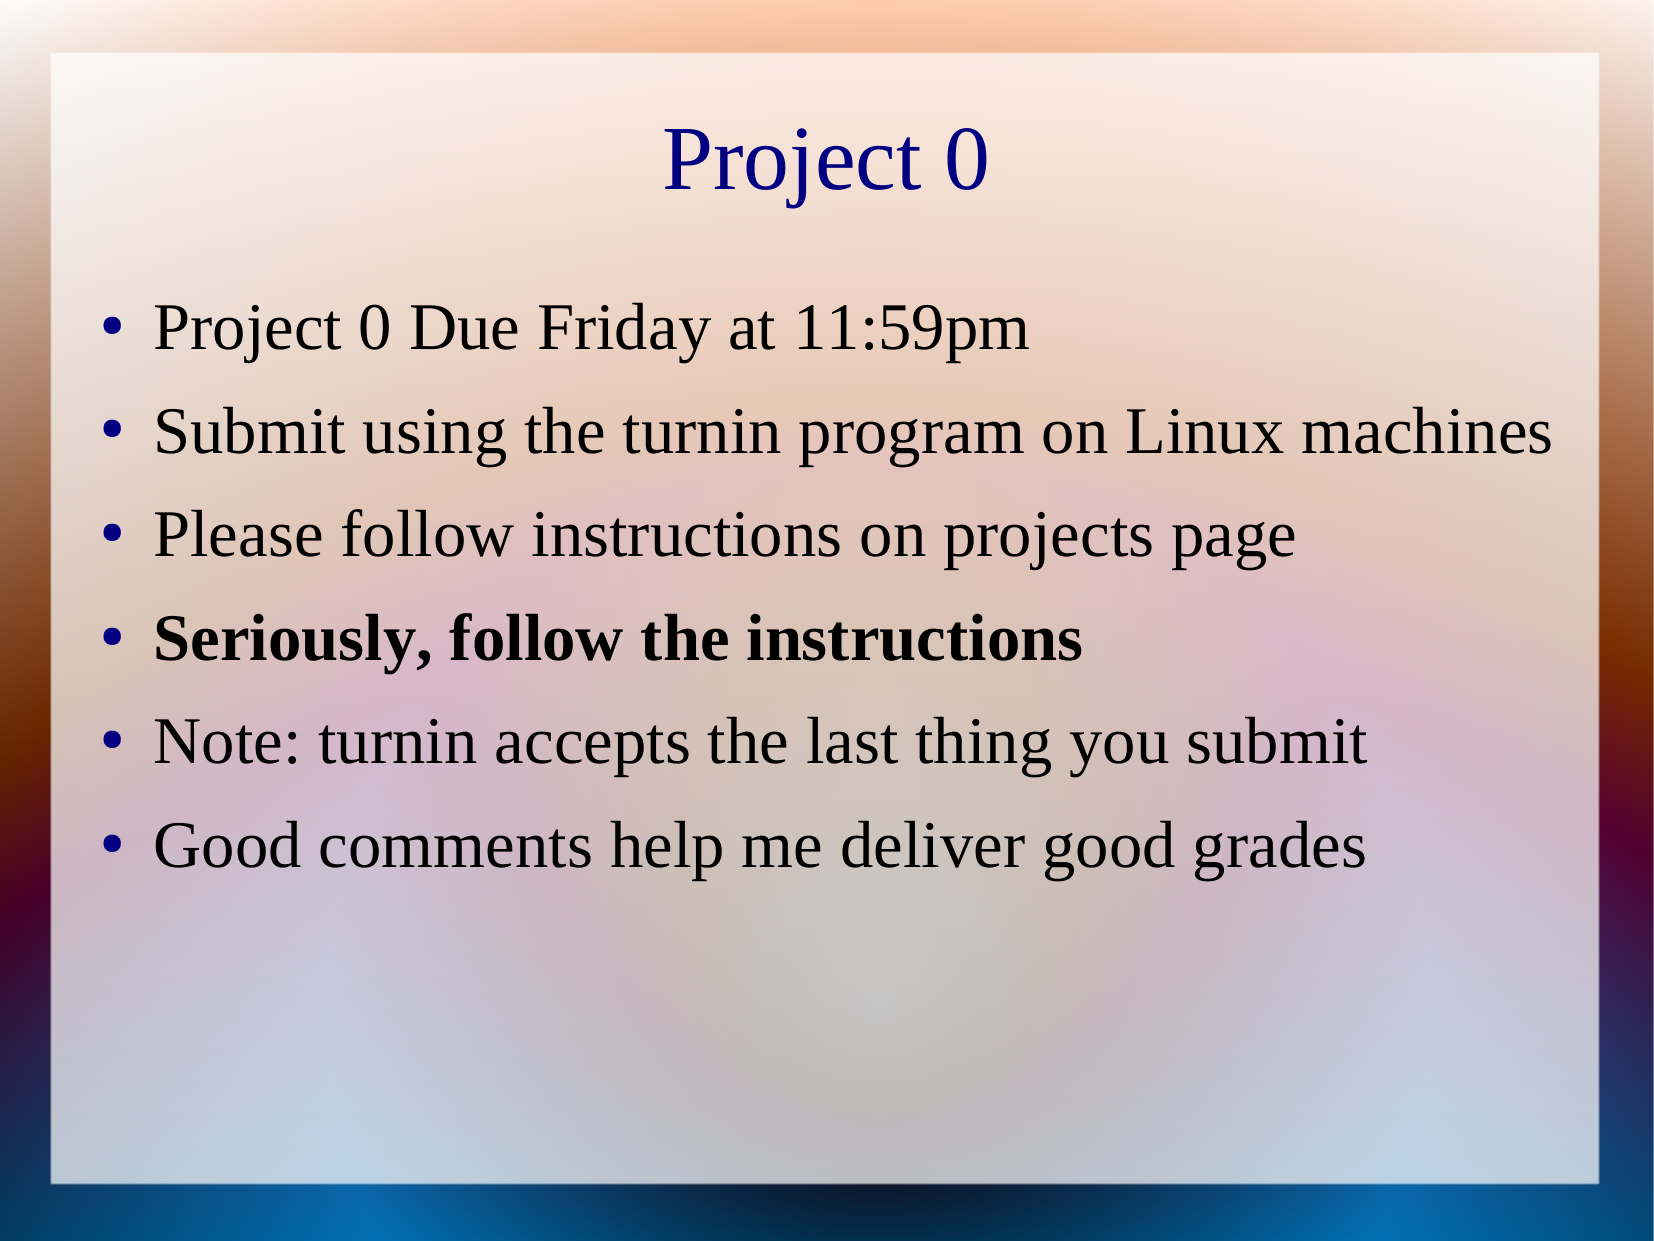

# Project 0
Project 0 Due Friday at 11:59pm
Submit using the turnin program on Linux machines
Please follow instructions on projects page
Seriously, follow the instructions
Note: turnin accepts the last thing you submit
Good comments help me deliver good grades